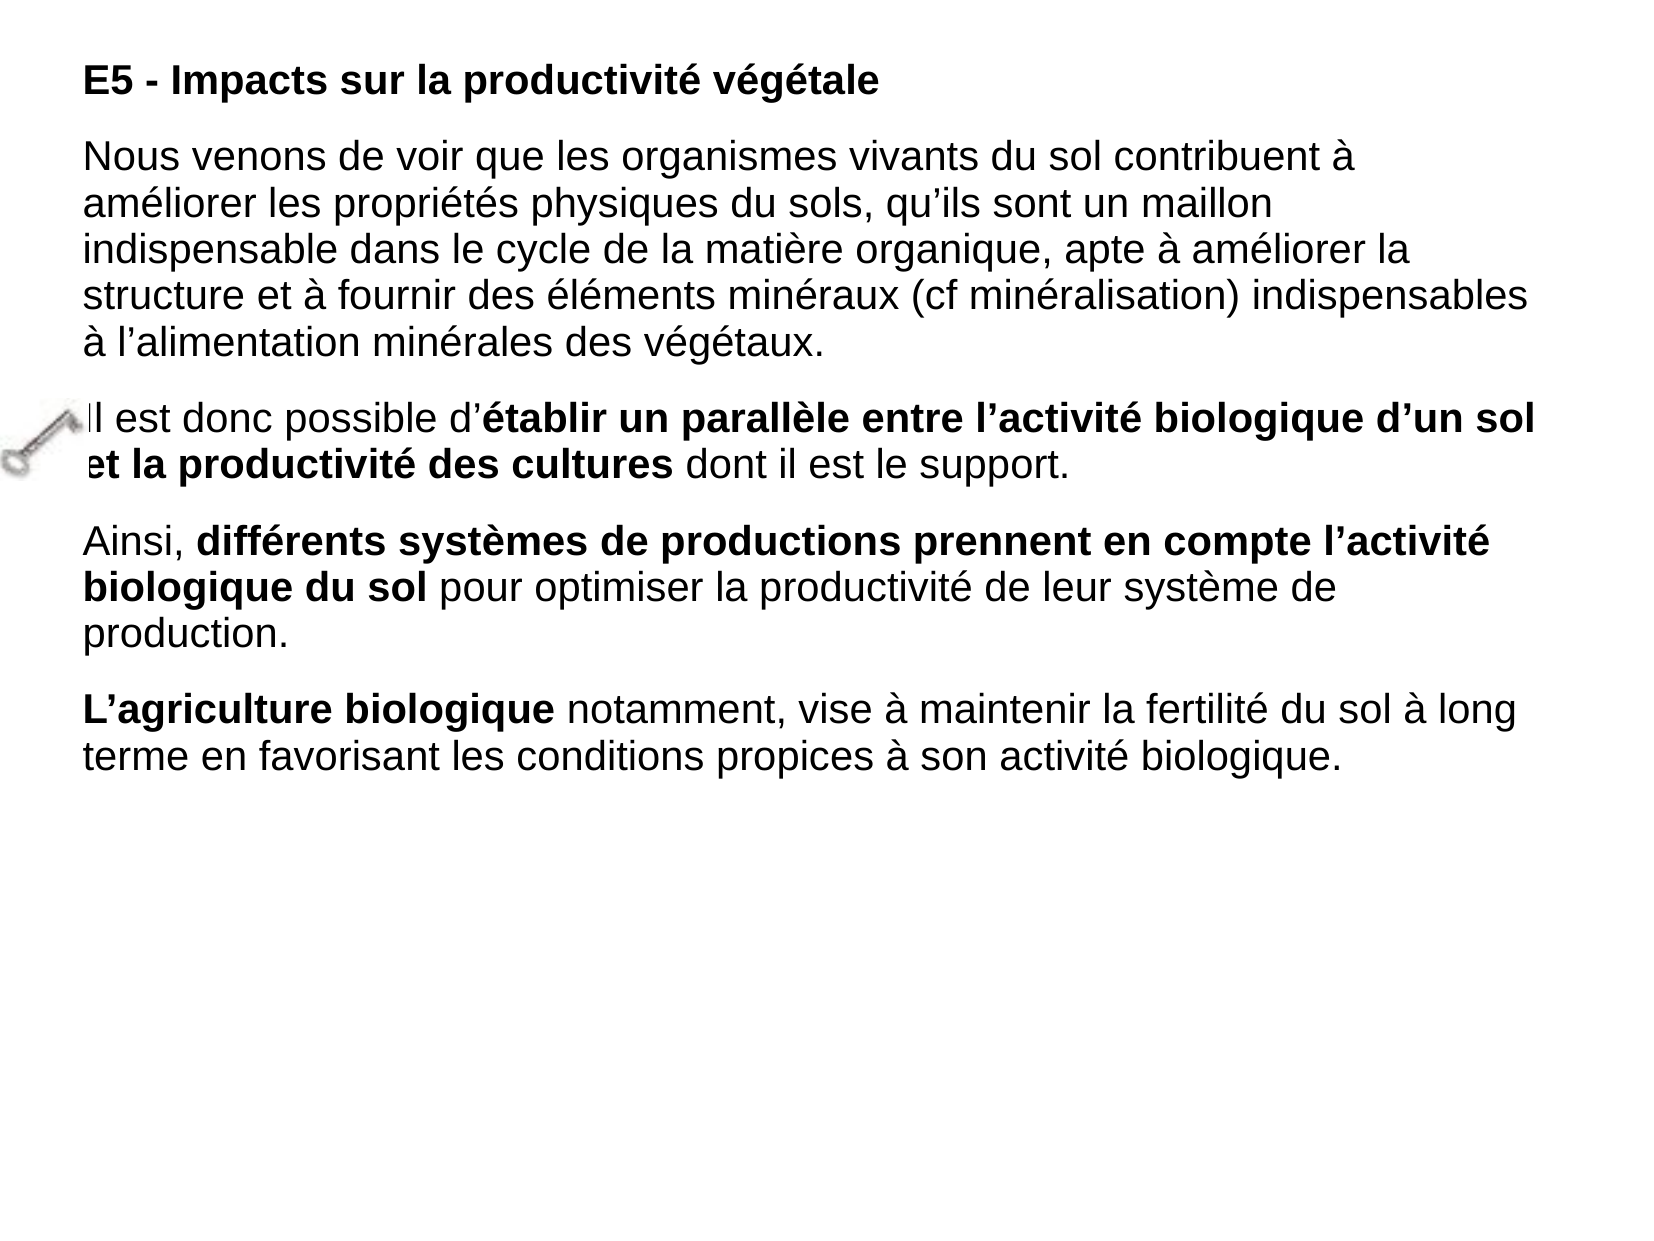

# E5 - Impacts sur la productivité végétale
Nous venons de voir que les organismes vivants du sol contribuent à améliorer les propriétés physiques du sols, qu’ils sont un maillon indispensable dans le cycle de la matière organique, apte à améliorer la structure et à fournir des éléments minéraux (cf minéralisation) indispensables à l’alimentation minérales des végétaux.
Il est donc possible d’établir un parallèle entre l’activité biologique d’un sol et la productivité des cultures dont il est le support.
Ainsi, différents systèmes de productions prennent en compte l’activité biologique du sol pour optimiser la productivité de leur système de production.
L’agriculture biologique notamment, vise à maintenir la fertilité du sol à long terme en favorisant les conditions propices à son activité biologique.